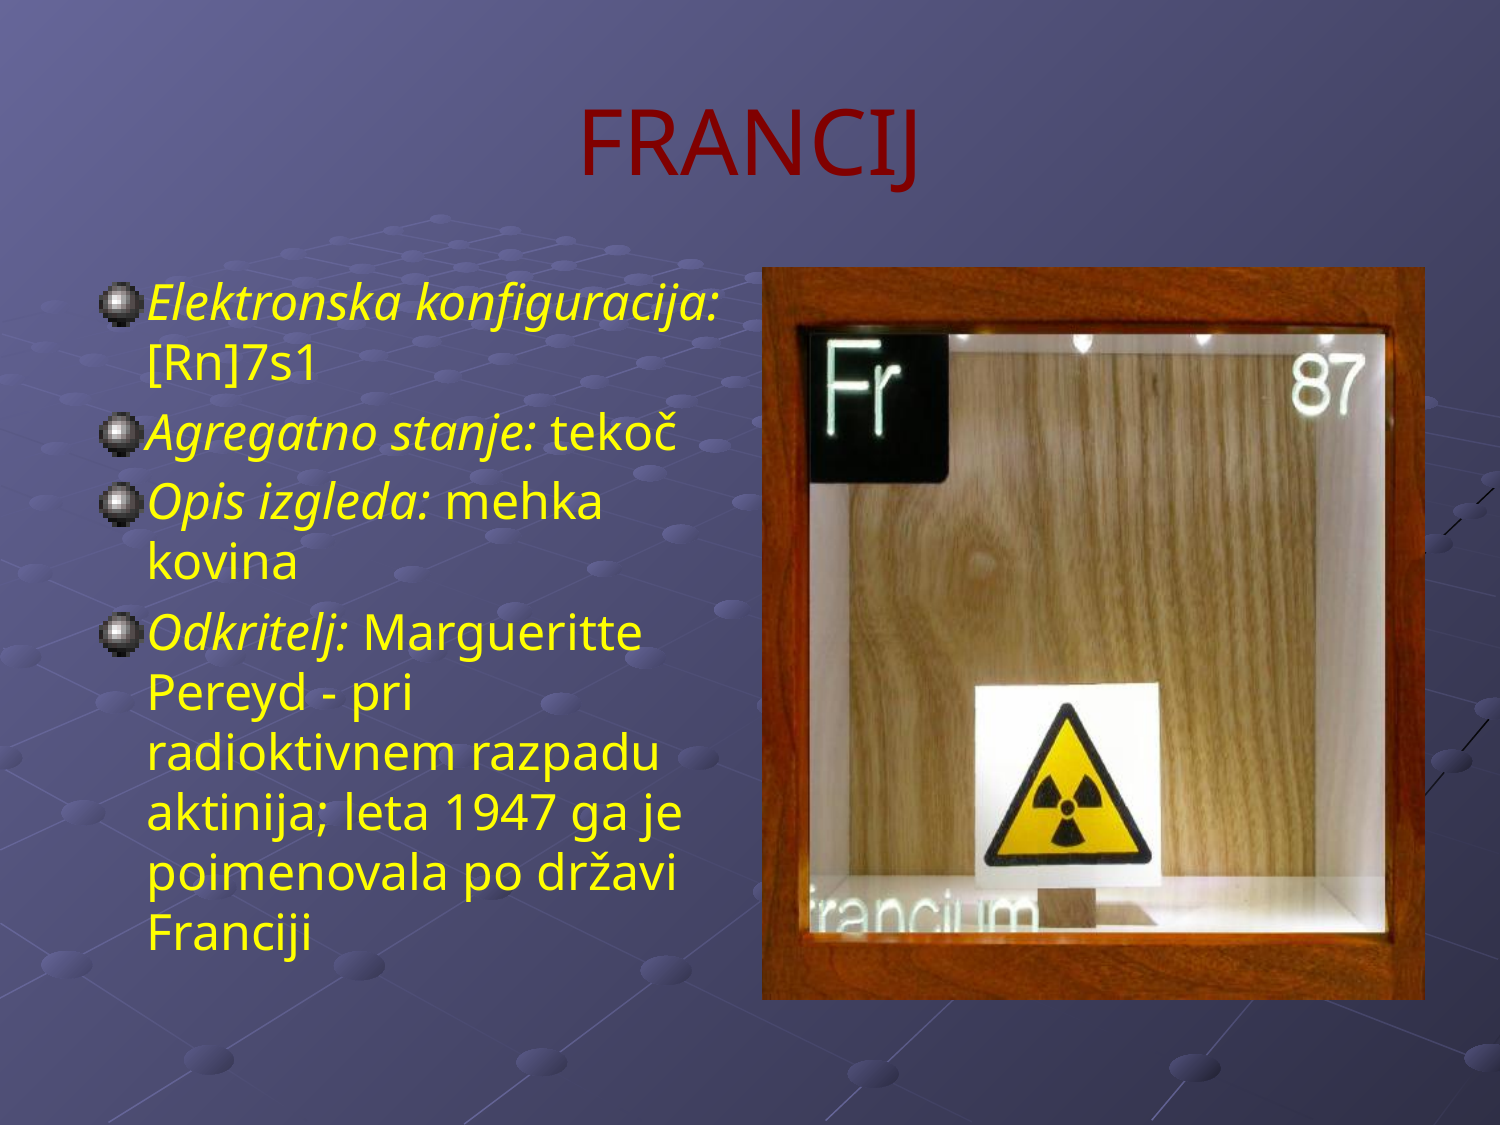

# FRANCIJ
Elektronska konfiguracija: [Rn]7s1
Agregatno stanje: tekoč
Opis izgleda: mehka kovina
Odkritelj: Margueritte Pereyd - pri radioktivnem razpadu aktinija; leta 1947 ga je poimenovala po državi Franciji